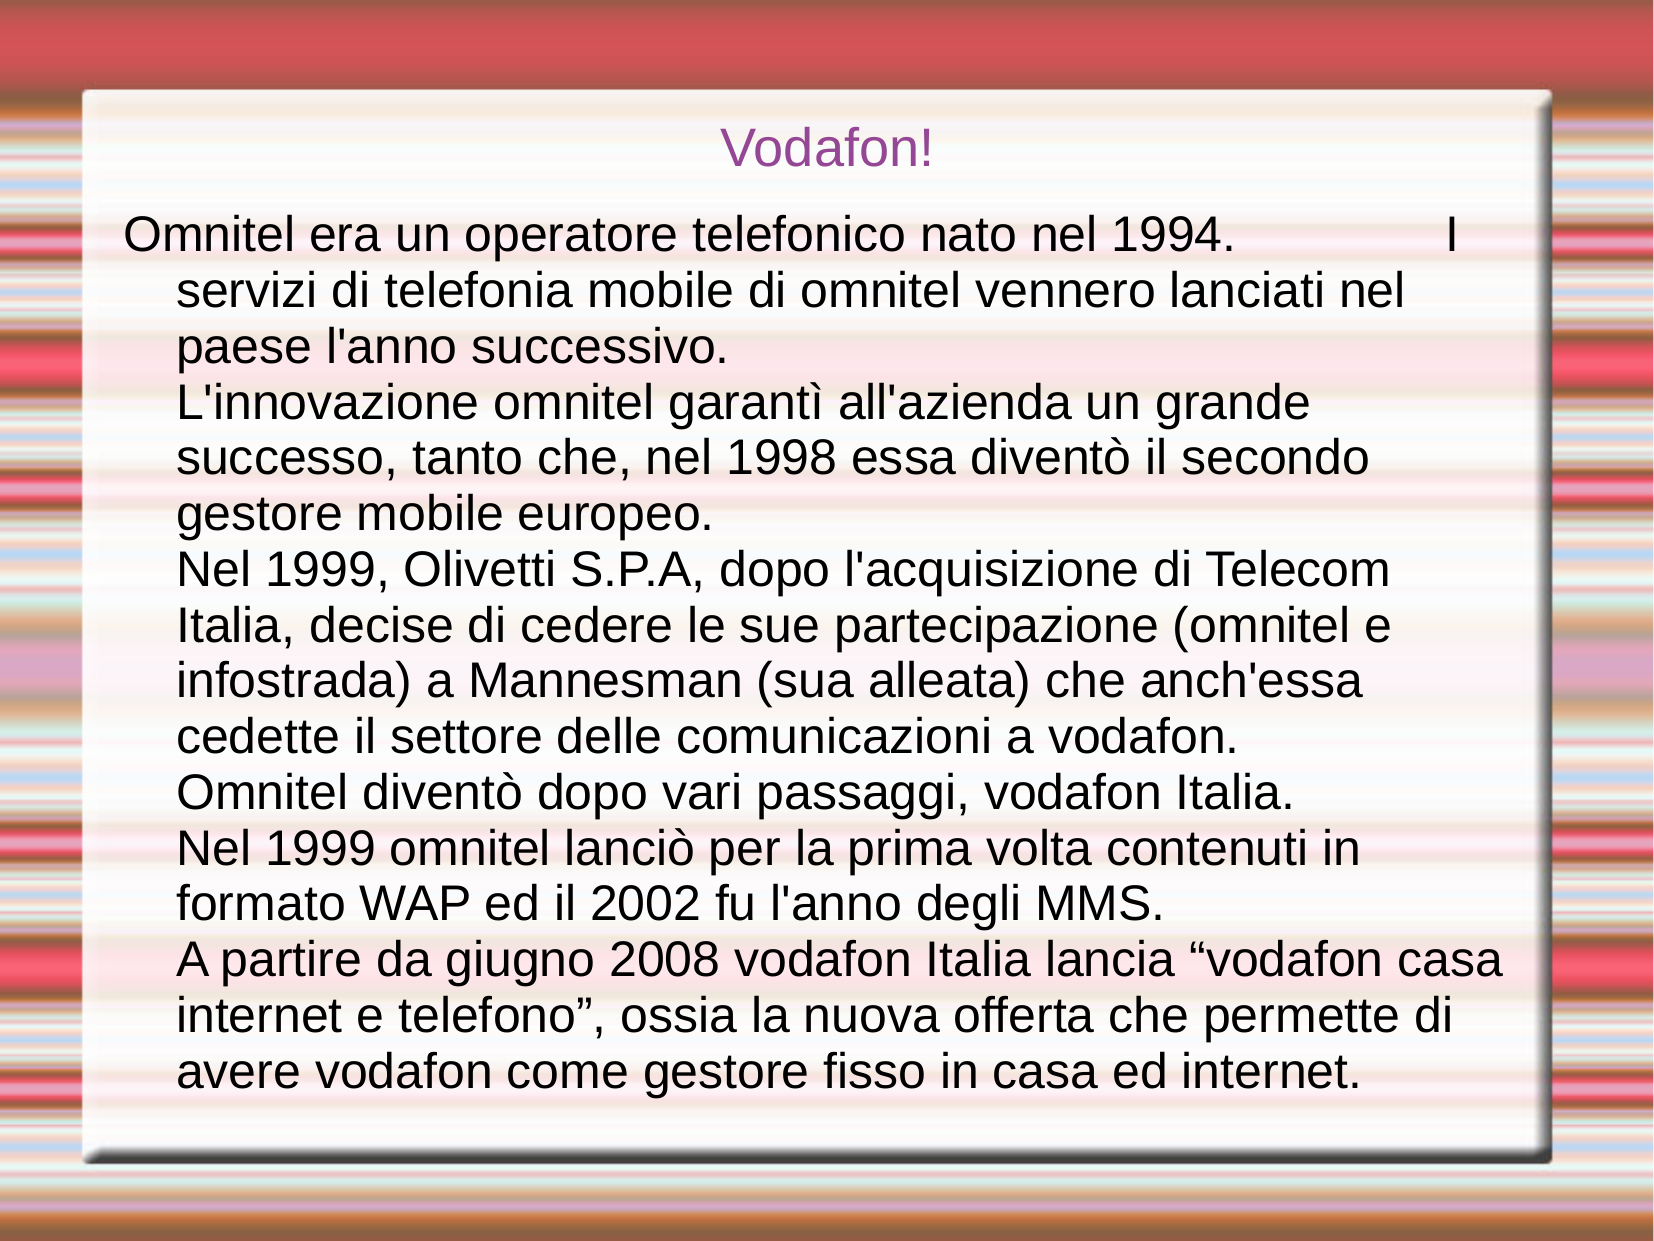

# Vodafon!
Omnitel era un operatore telefonico nato nel 1994. I servizi di telefonia mobile di omnitel vennero lanciati nel paese l'anno successivo. L'innovazione omnitel garantì all'azienda un grande successo, tanto che, nel 1998 essa diventò il secondo gestore mobile europeo. Nel 1999, Olivetti S.P.A, dopo l'acquisizione di Telecom Italia, decise di cedere le sue partecipazione (omnitel e infostrada) a Mannesman (sua alleata) che anch'essa cedette il settore delle comunicazioni a vodafon. Omnitel diventò dopo vari passaggi, vodafon Italia. Nel 1999 omnitel lanciò per la prima volta contenuti in formato WAP ed il 2002 fu l'anno degli MMS. A partire da giugno 2008 vodafon Italia lancia “vodafon casa internet e telefono”, ossia la nuova offerta che permette di avere vodafon come gestore fisso in casa ed internet.